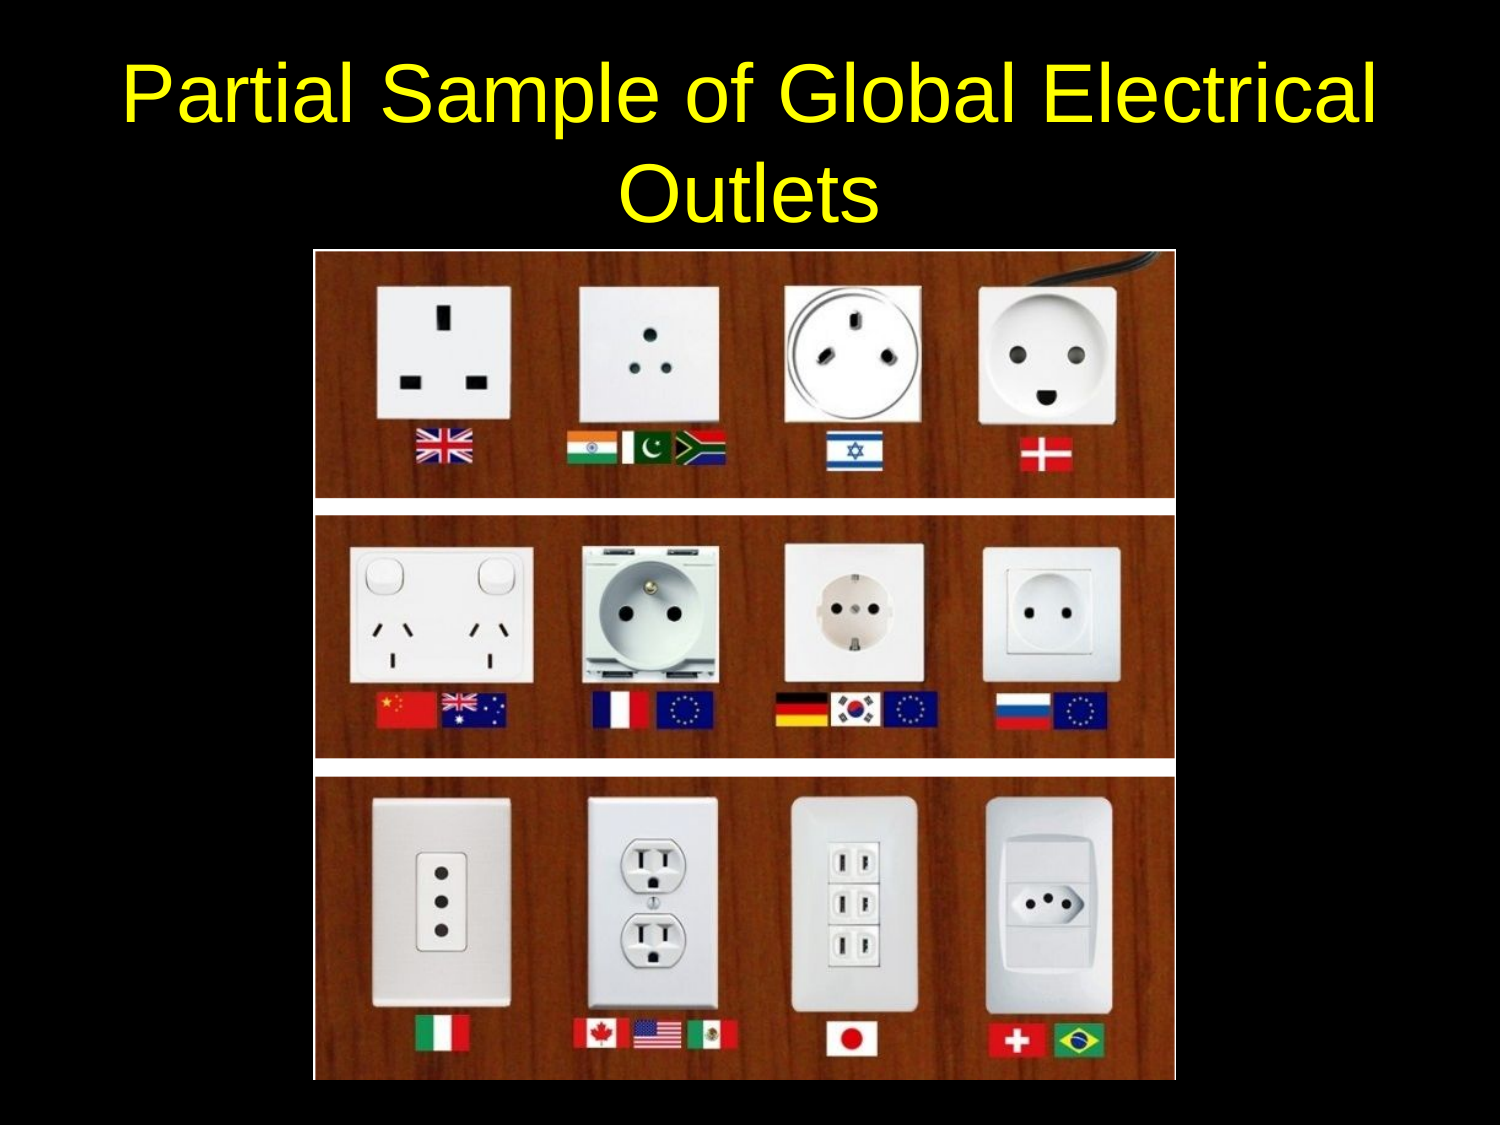

# Partial Sample of Global Electrical Outlets